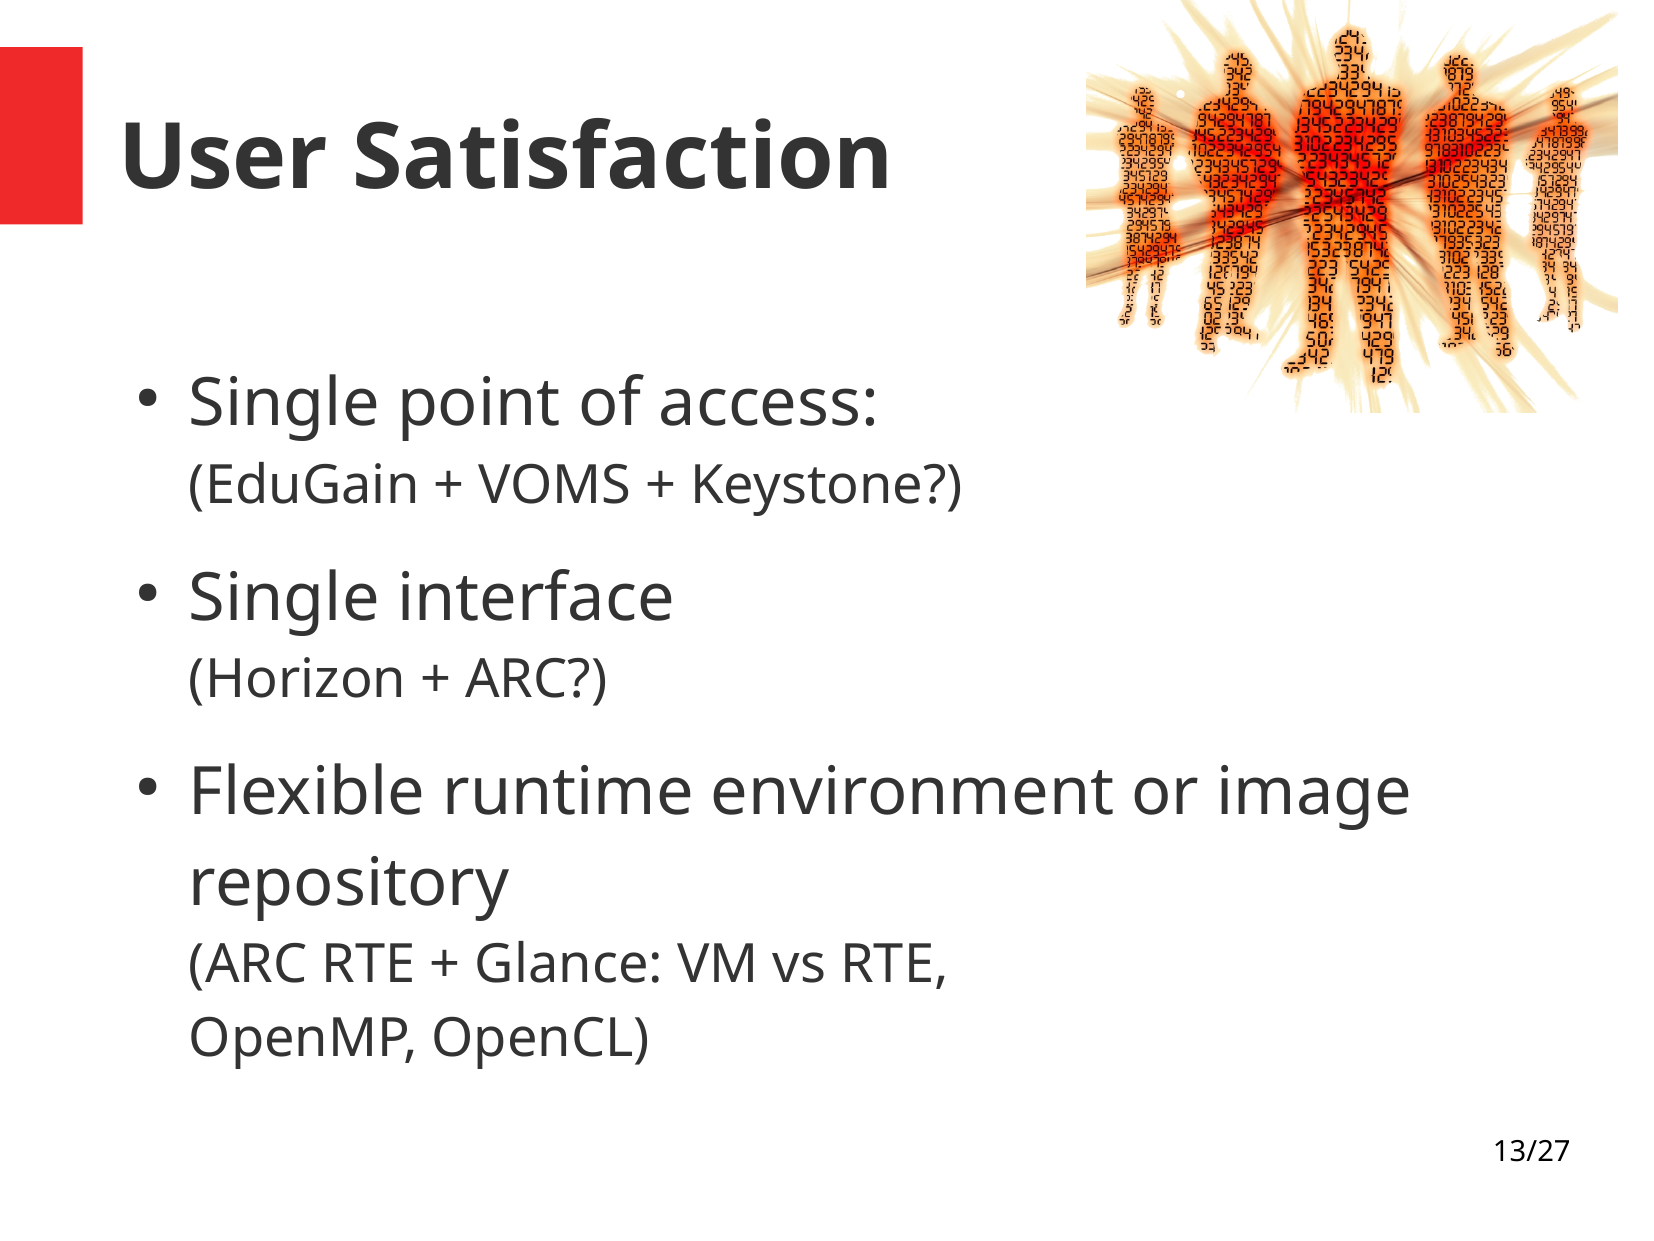

# User Satisfaction
Single point of access:
(EduGain + VOMS + Keystone?)
Single interface
(Horizon + ARC?)
Flexible runtime environment or image repository
(ARC RTE + Glance: VM vs RTE,
OpenMP, OpenCL)
13